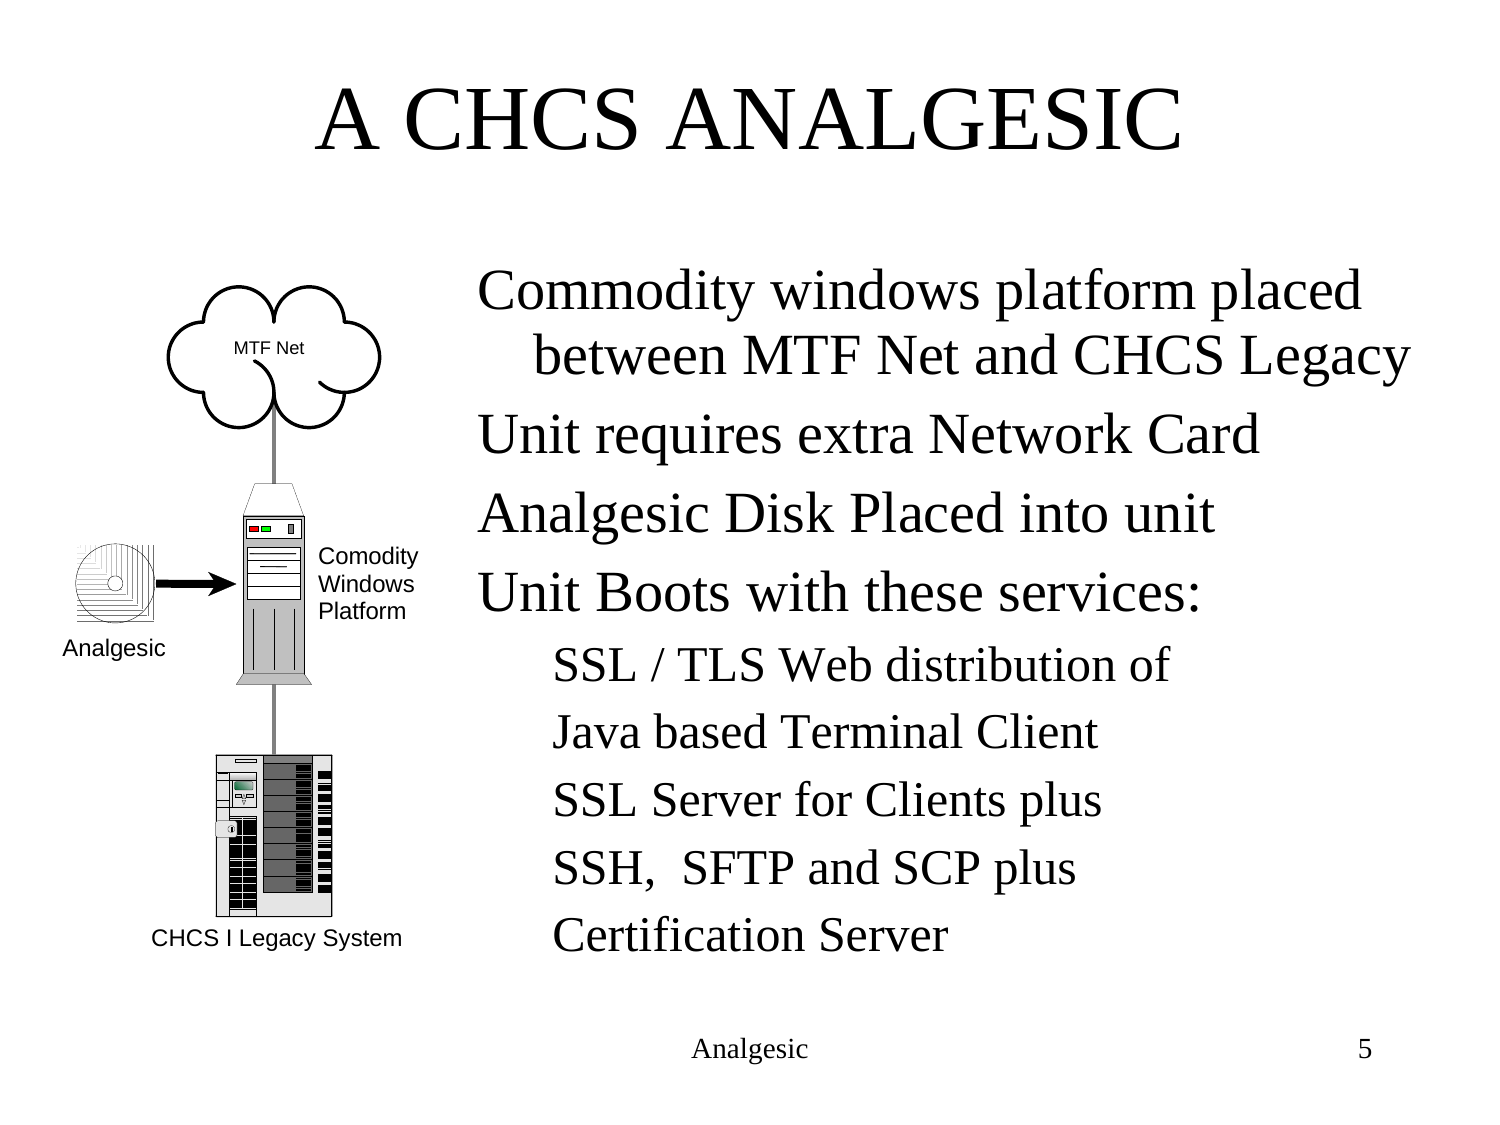

# A CHCS ANALGESIC
Commodity windows platform placed between MTF Net and CHCS Legacy
Unit requires extra Network Card
Analgesic Disk Placed into unit
Unit Boots with these services:
SSL / TLS Web distribution of
Java based Terminal Client
SSL Server for Clients plus
SSH, SFTP and SCP plus
Certification Server
Analgesic
5